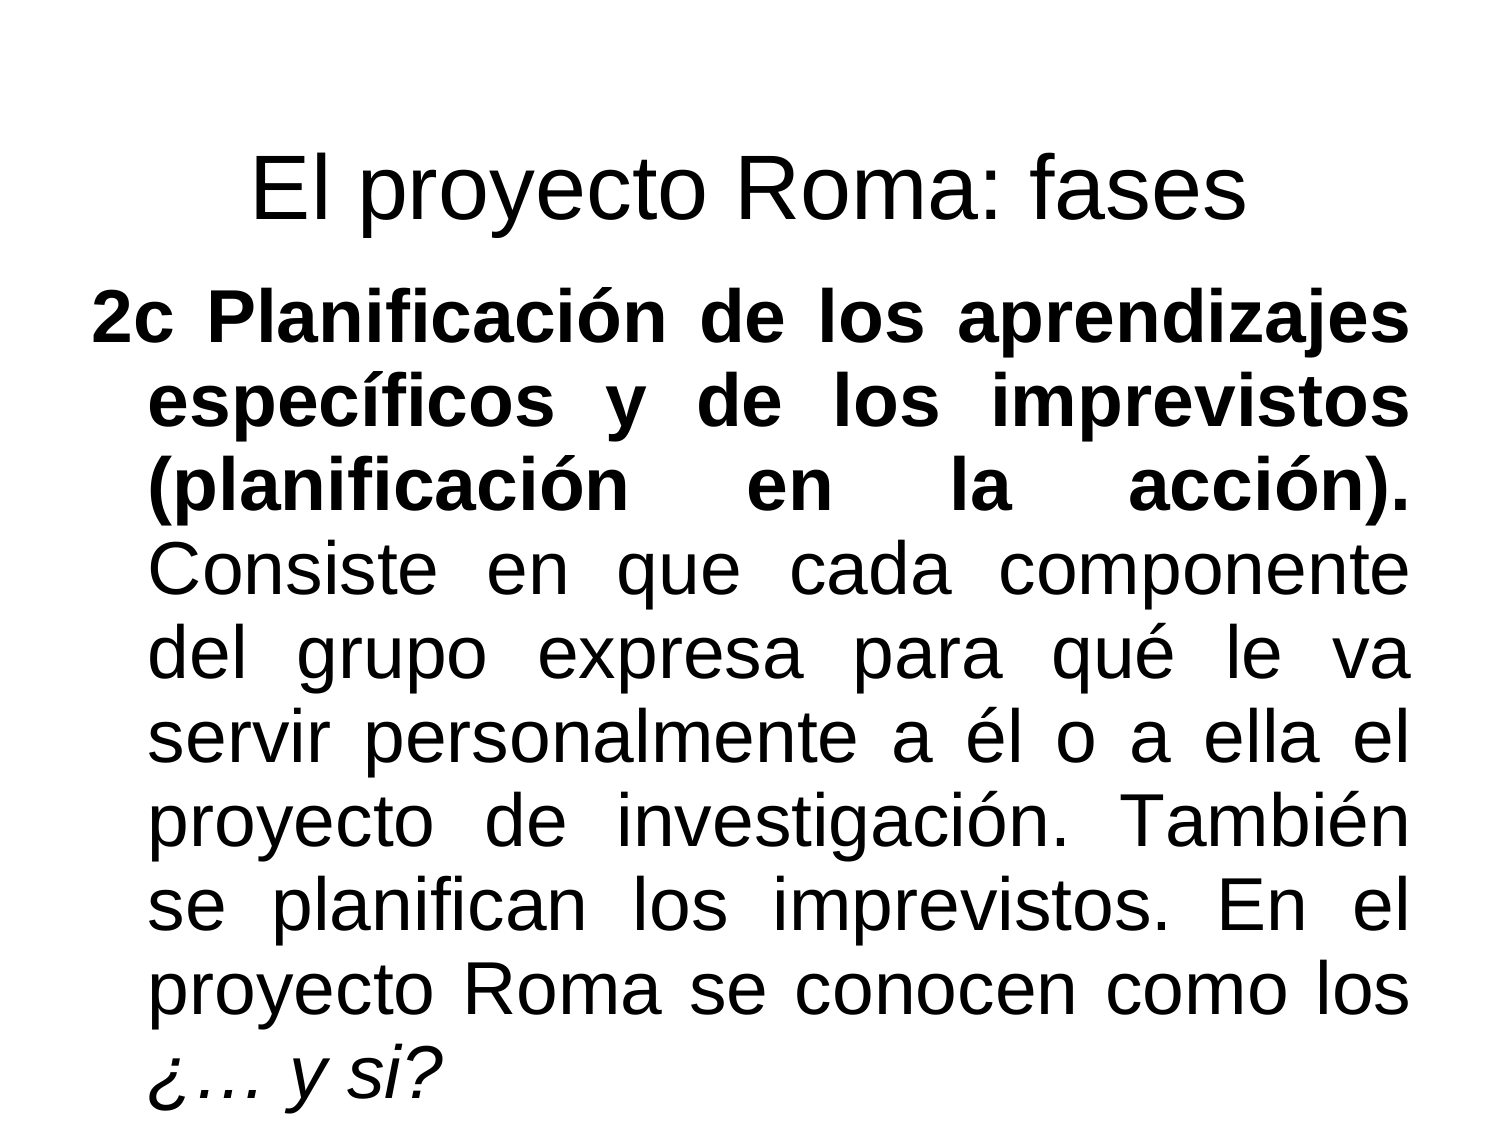

# El proyecto Roma: fases
2c Planificación de los aprendizajes específicos y de los imprevistos (planificación en la acción). Consiste en que cada componente del grupo expresa para qué le va servir personalmente a él o a ella el proyecto de investigación. También se planifican los imprevistos. En el proyecto Roma se conocen como los ¿… y si?